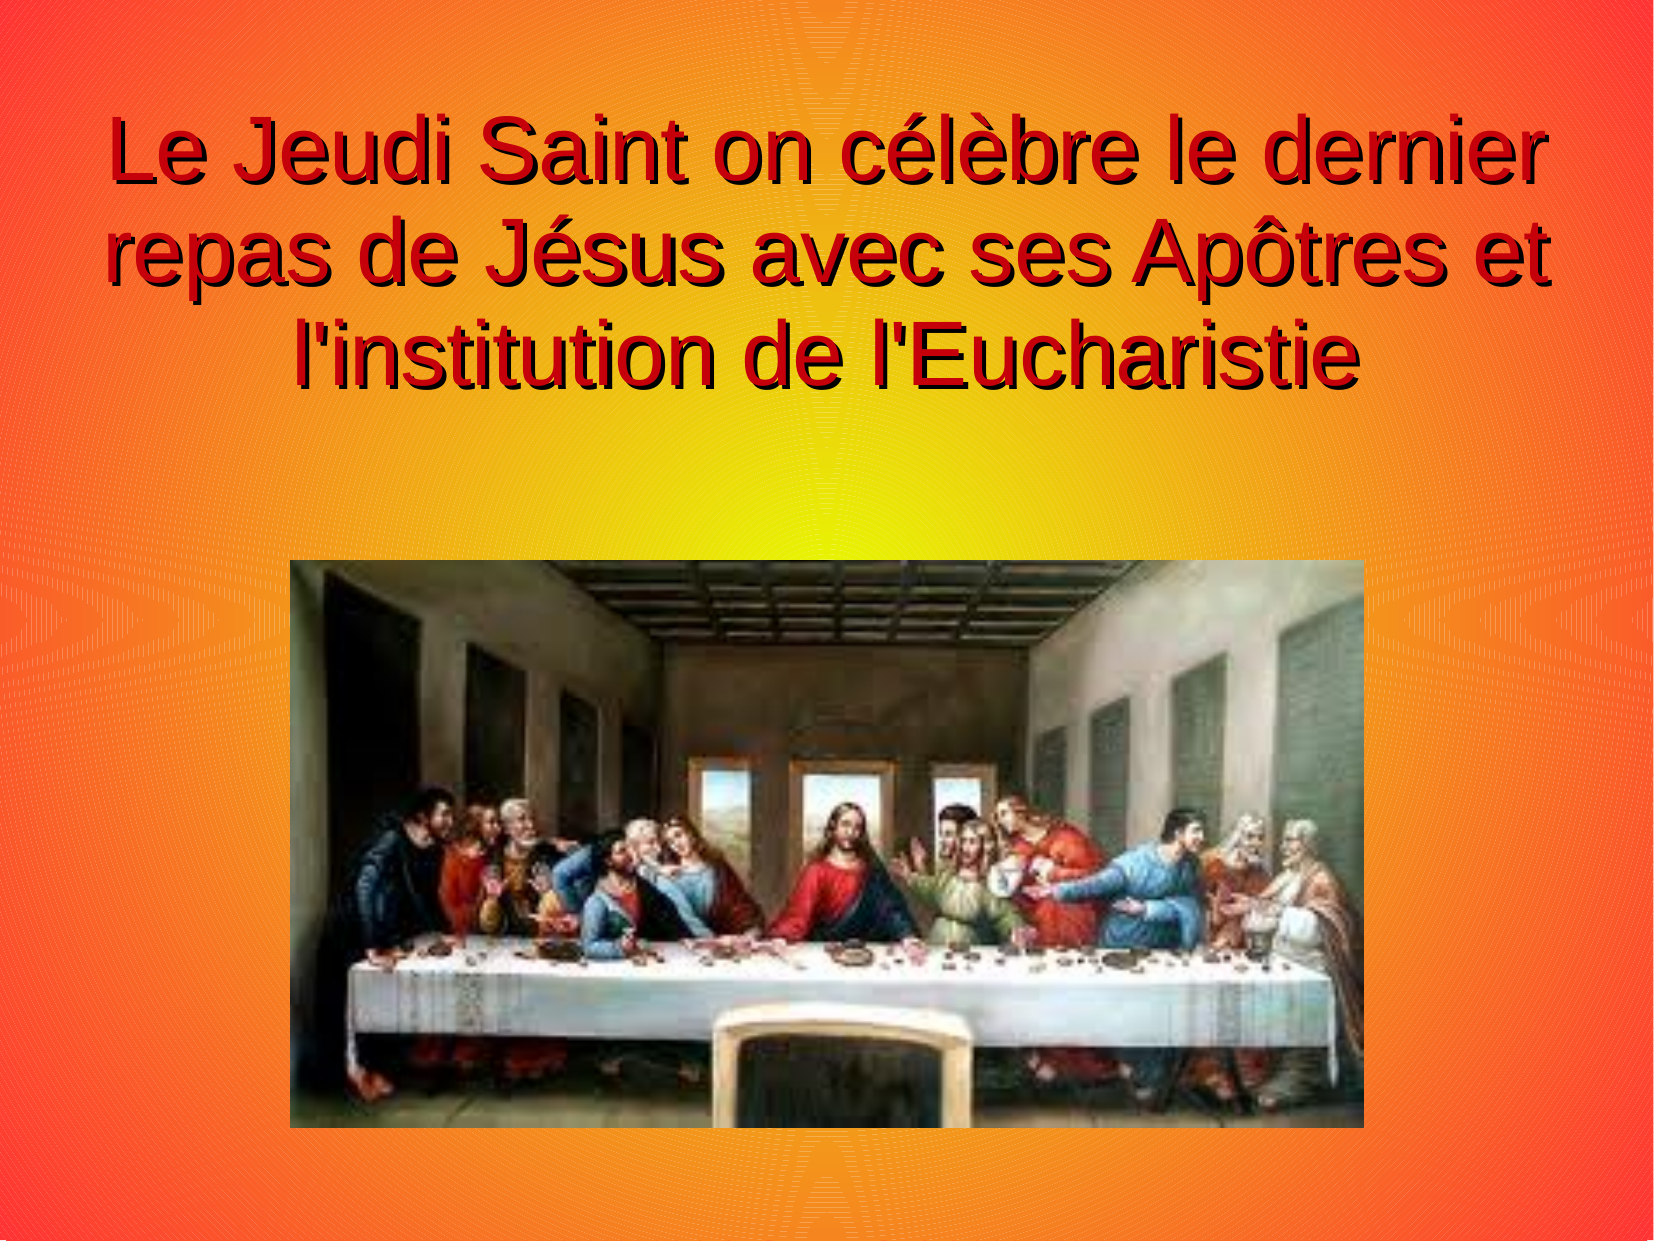

# Le Jeudi Saint on célèbre le dernier repas de Jésus avec ses Apôtres et l'institution de l'Eucharistie